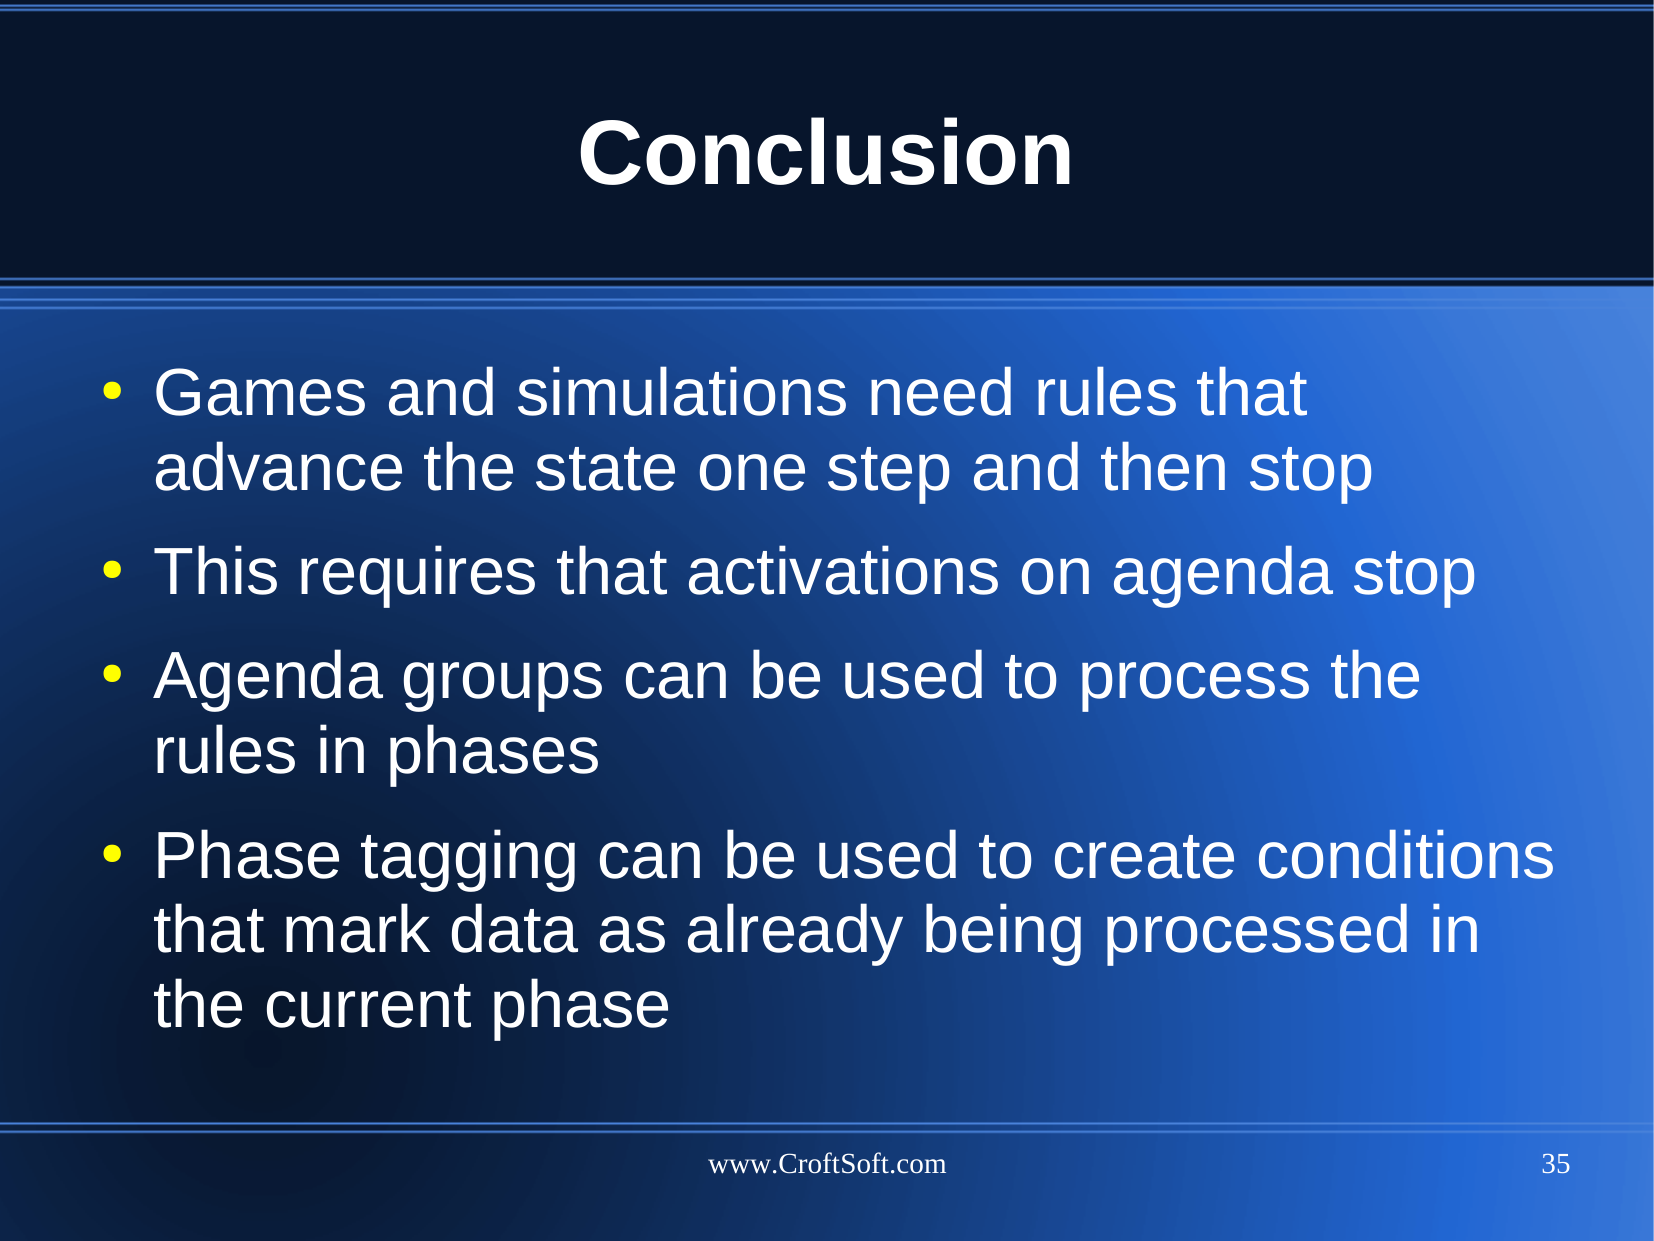

# Conclusion
Games and simulations need rules that advance the state one step and then stop
This requires that activations on agenda stop
Agenda groups can be used to process the rules in phases
Phase tagging can be used to create conditions that mark data as already being processed in the current phase
www.CroftSoft.com
35